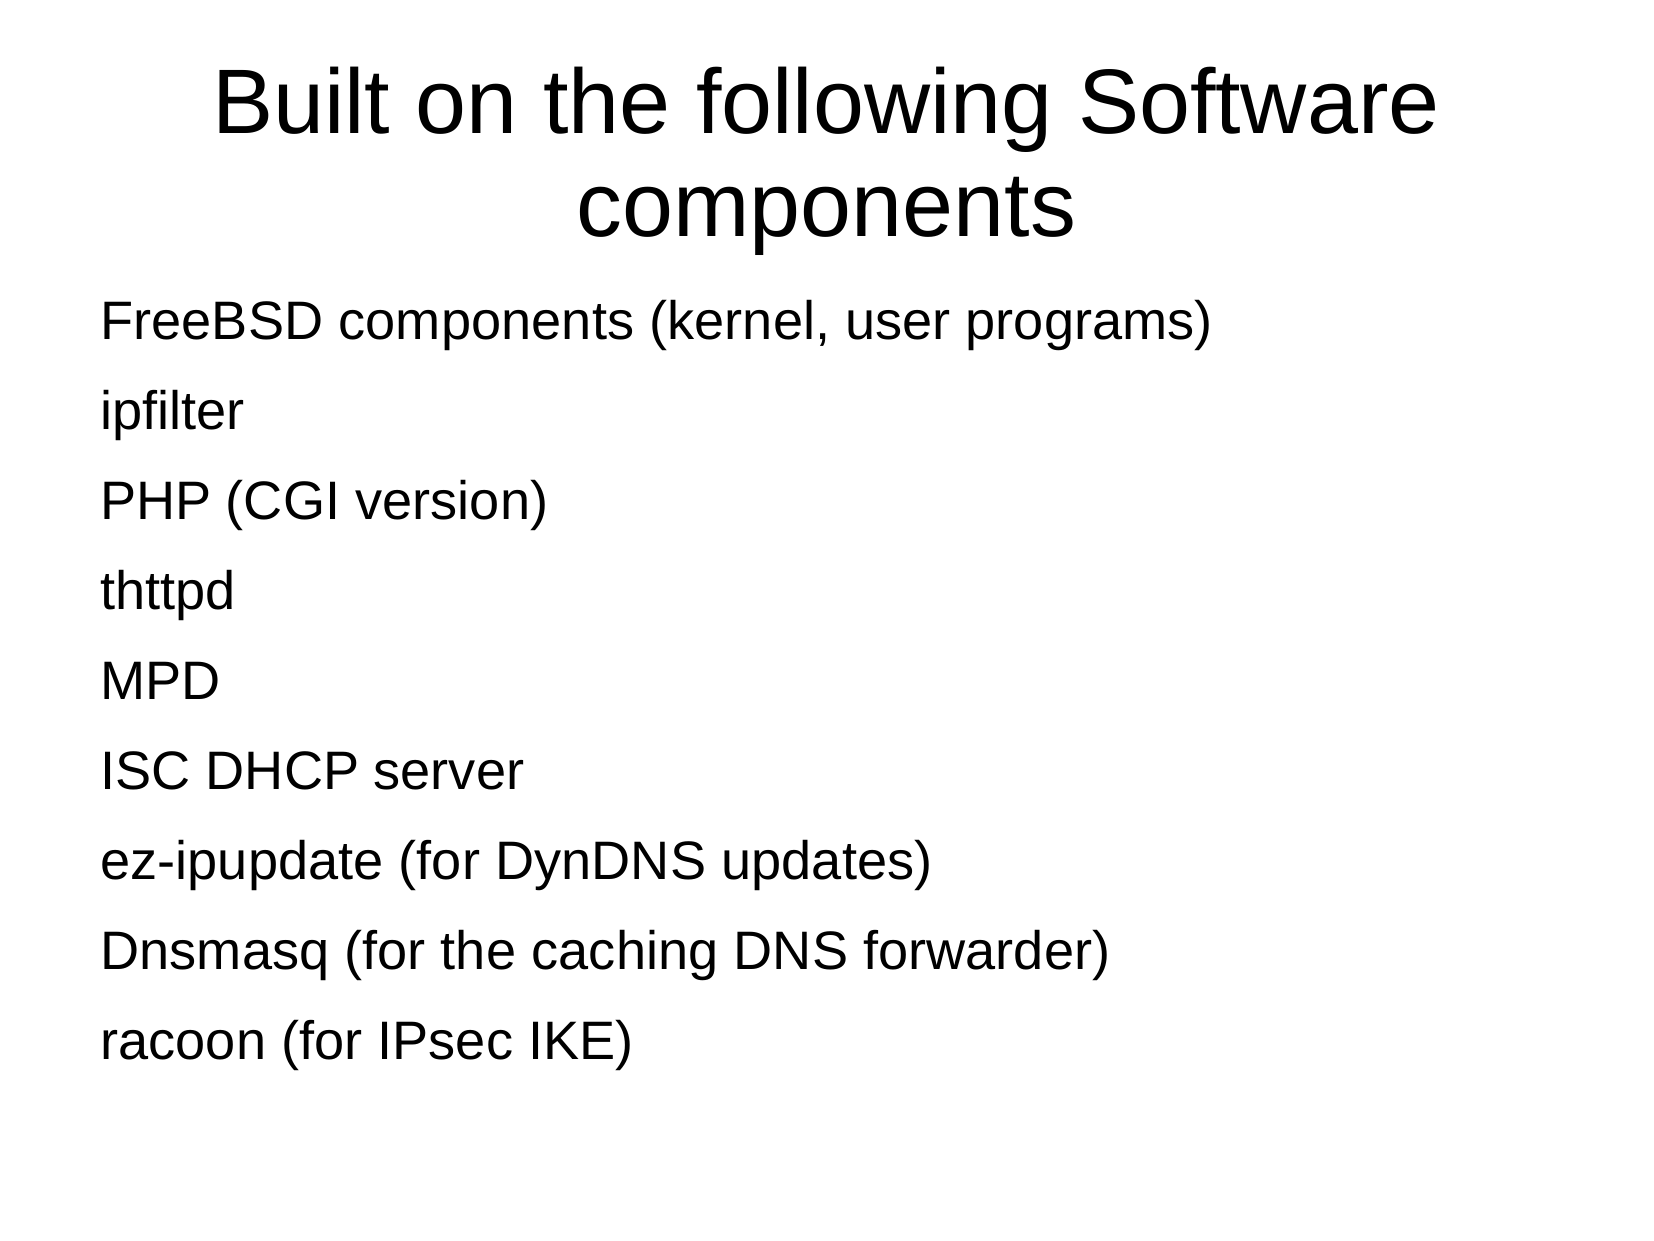

# Built on the following Software components
FreeBSD components (kernel, user programs)
ipfilter
PHP (CGI version)
thttpd
MPD
ISC DHCP server
ez-ipupdate (for DynDNS updates)
Dnsmasq (for the caching DNS forwarder)
racoon (for IPsec IKE)